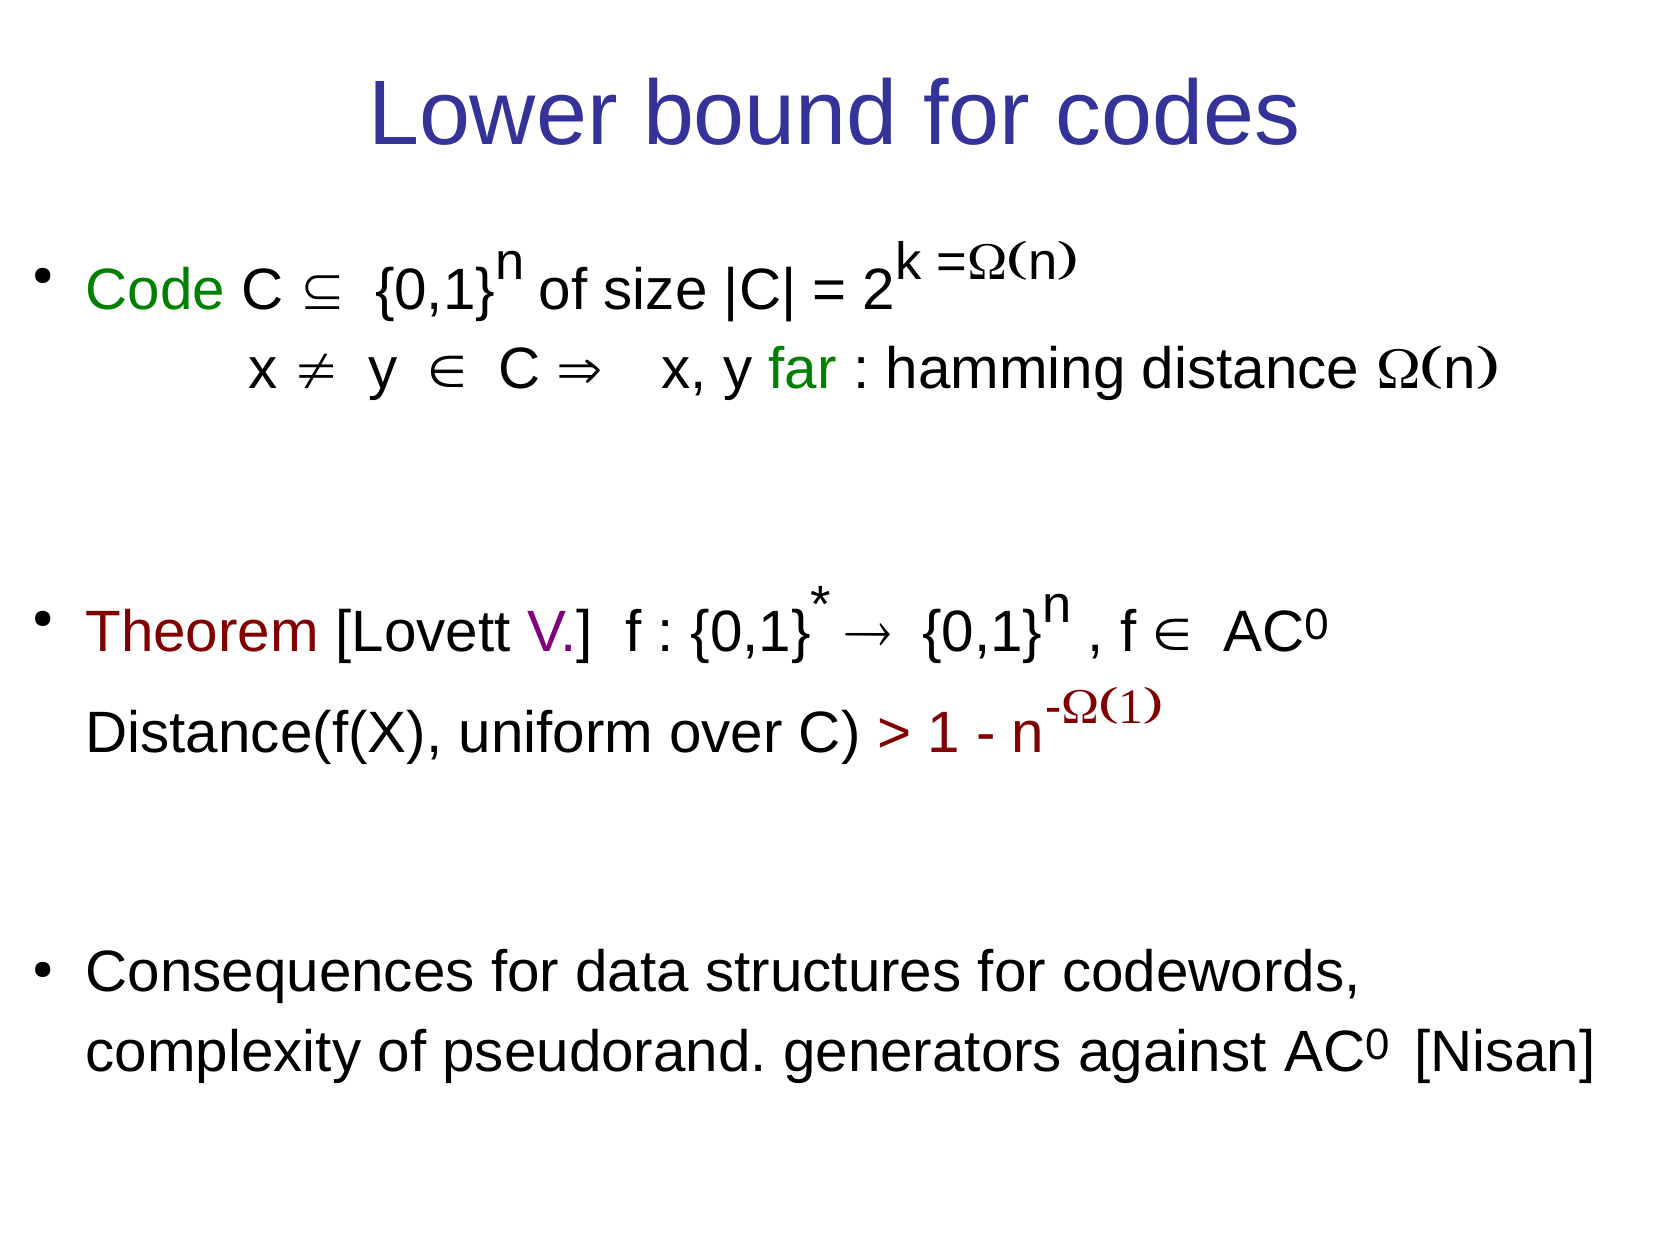

Lower bound for codes
# Code C  {0,1}n of size |C| = 2k =(n)
 x  y  C  x, y far : hamming distance (n)
Theorem [Lovett V.] f : {0,1}*  {0,1}n , f  AC0
Distance(f(X), uniform over C) > 1 - n-(1)
Consequences for data structures for codewords,
complexity of pseudorand. generators against AC0 [Nisan]